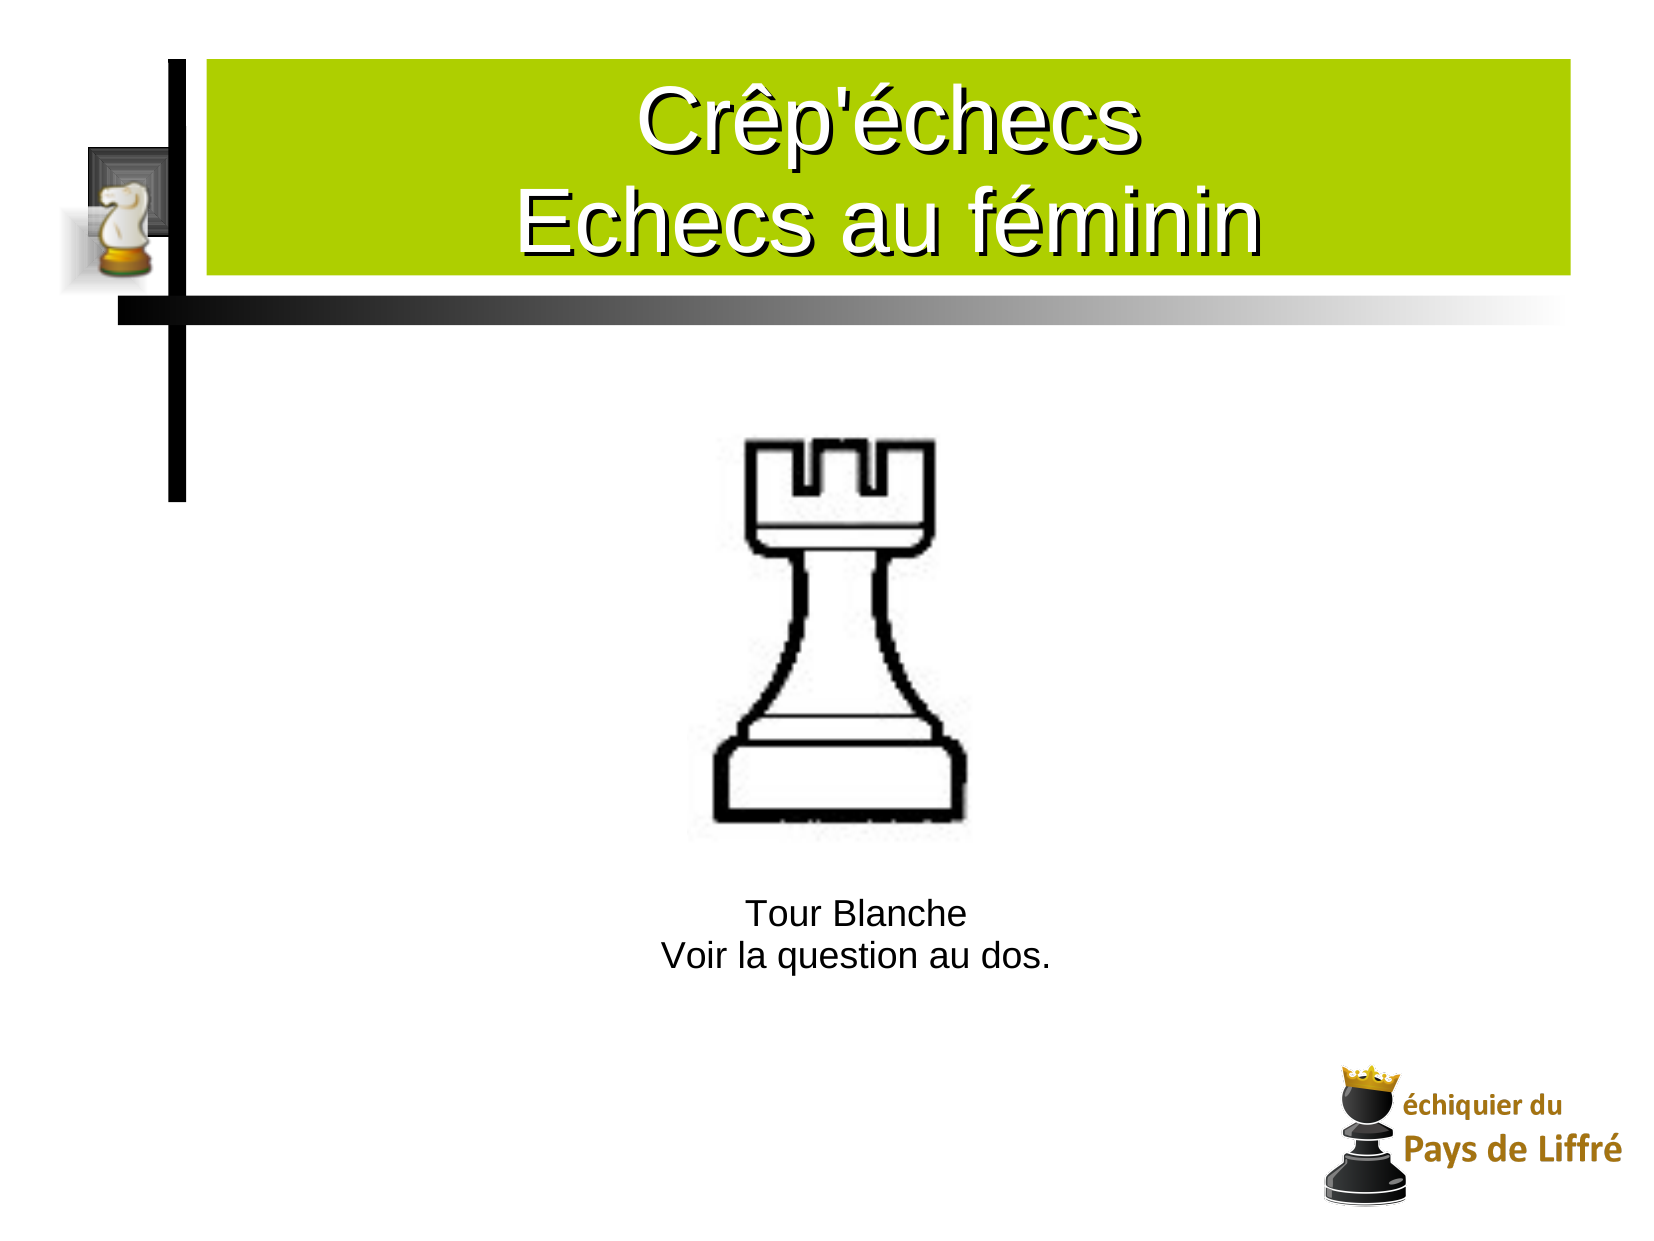

# Crêp'échecs Echecs au féminin
Tour Blanche
Voir la question au dos.